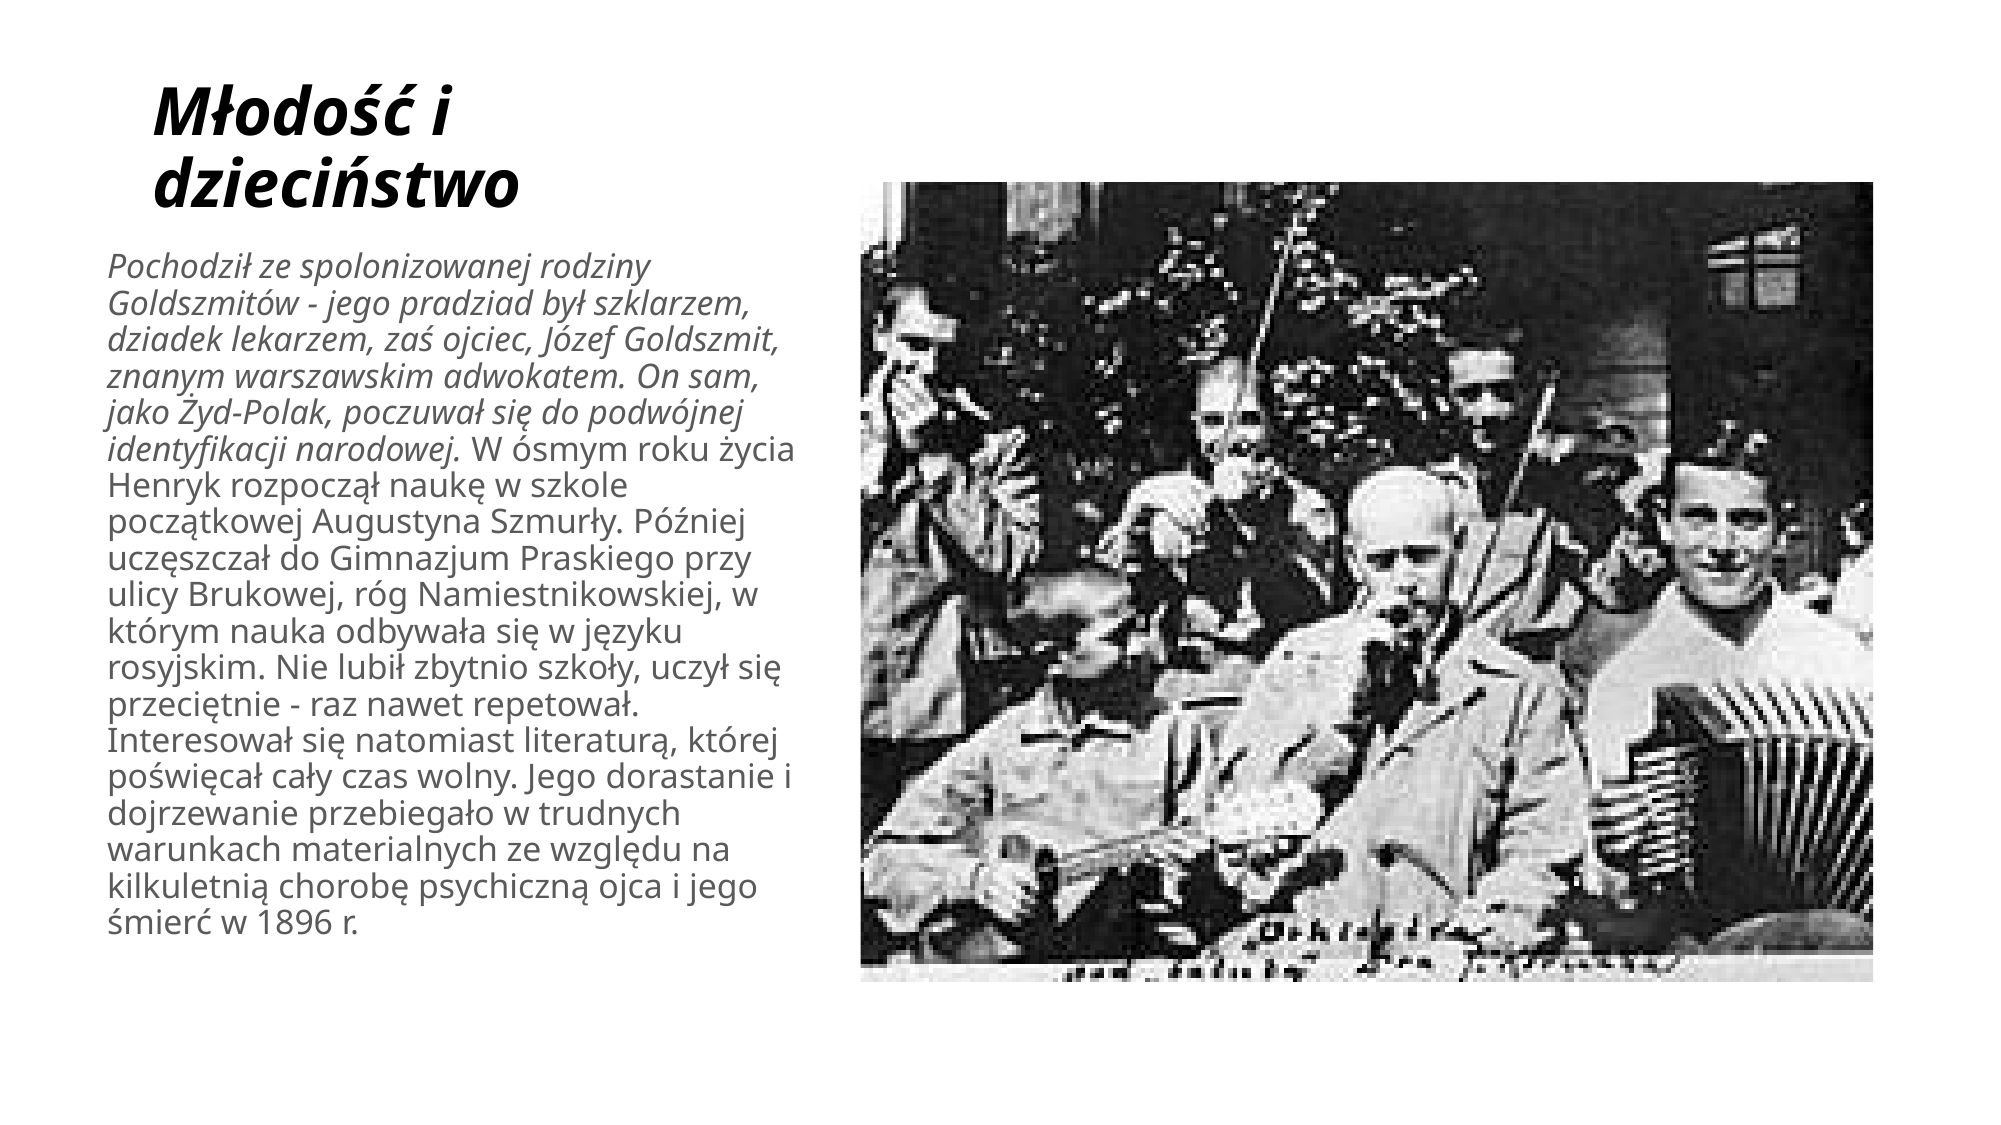

# Młodość i dzieciństwo
Pochodził ze spolonizowanej rodziny Goldszmitów - jego pradziad był szklarzem, dziadek lekarzem, zaś ojciec, Józef Goldszmit, znanym warszawskim adwokatem. On sam, jako Żyd-Polak, poczuwał się do podwójnej identyfikacji narodowej. W ósmym roku życia Henryk rozpoczął naukę w szkole początkowej Augustyna Szmurły. Później uczęszczał do Gimnazjum Praskiego przy ulicy Brukowej, róg Namiestnikowskiej, w którym nauka odbywała się w języku rosyjskim. Nie lubił zbytnio szkoły, uczył się przeciętnie - raz nawet repetował. Interesował się natomiast literaturą, której poświęcał cały czas wolny. Jego dorastanie i dojrzewanie przebiegało w trudnych warunkach materialnych ze względu na kilkuletnią chorobę psychiczną ojca i jego śmierć w 1896 r.